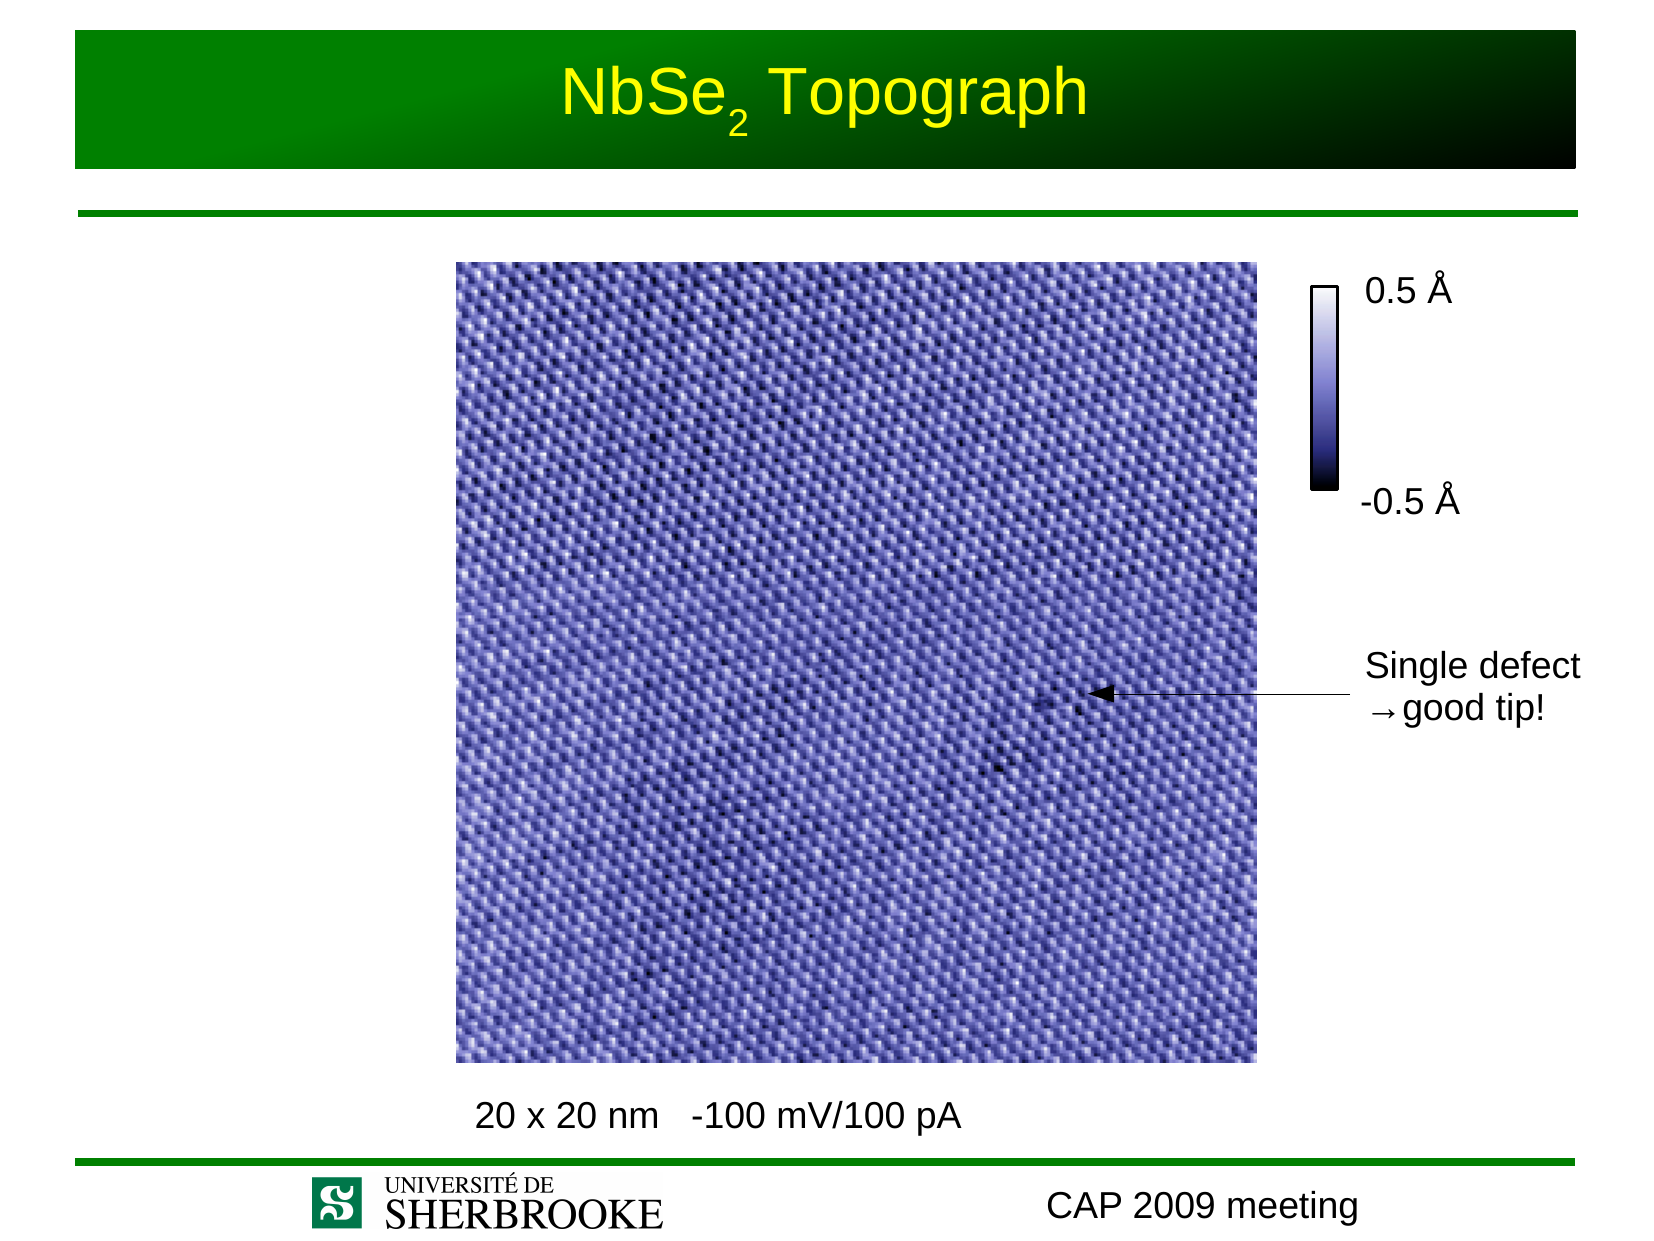

# NbSe2 Topograph
0.5 Å
-0.5 Å
Single defect
→good tip!
20 x 20 nm -100 mV/100 pA